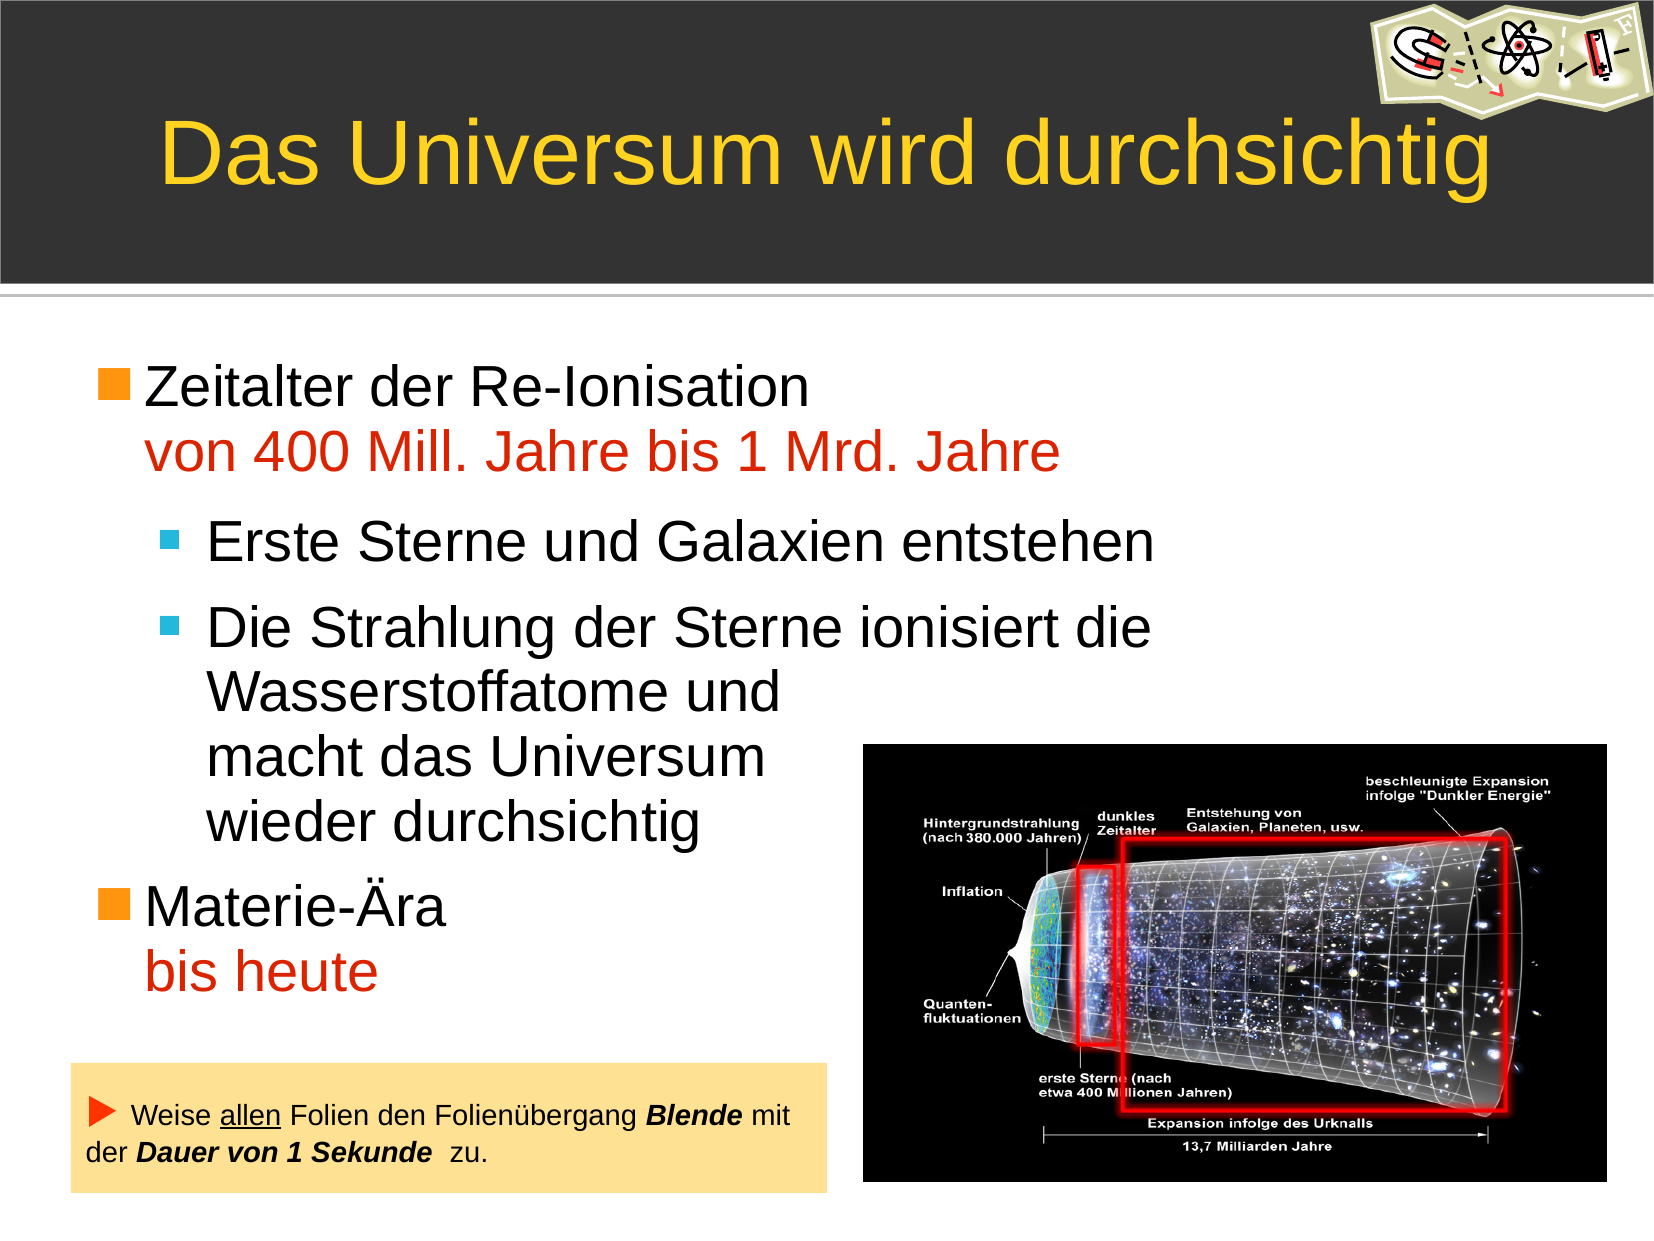

# Das Universum wird durchsichtig
Zeitalter der Re-Ionisation
von 400 Mill. Jahre bis 1 Mrd. Jahre
Erste Sterne und Galaxien entstehen
Die Strahlung der Sterne ionisiert die Wasserstoffatome und
macht das Universum
wieder durchsichtig
Materie-Ära
bis heute
 Weise allen Folien den Folienübergang Blende mit der Dauer von 1 Sekunde zu.